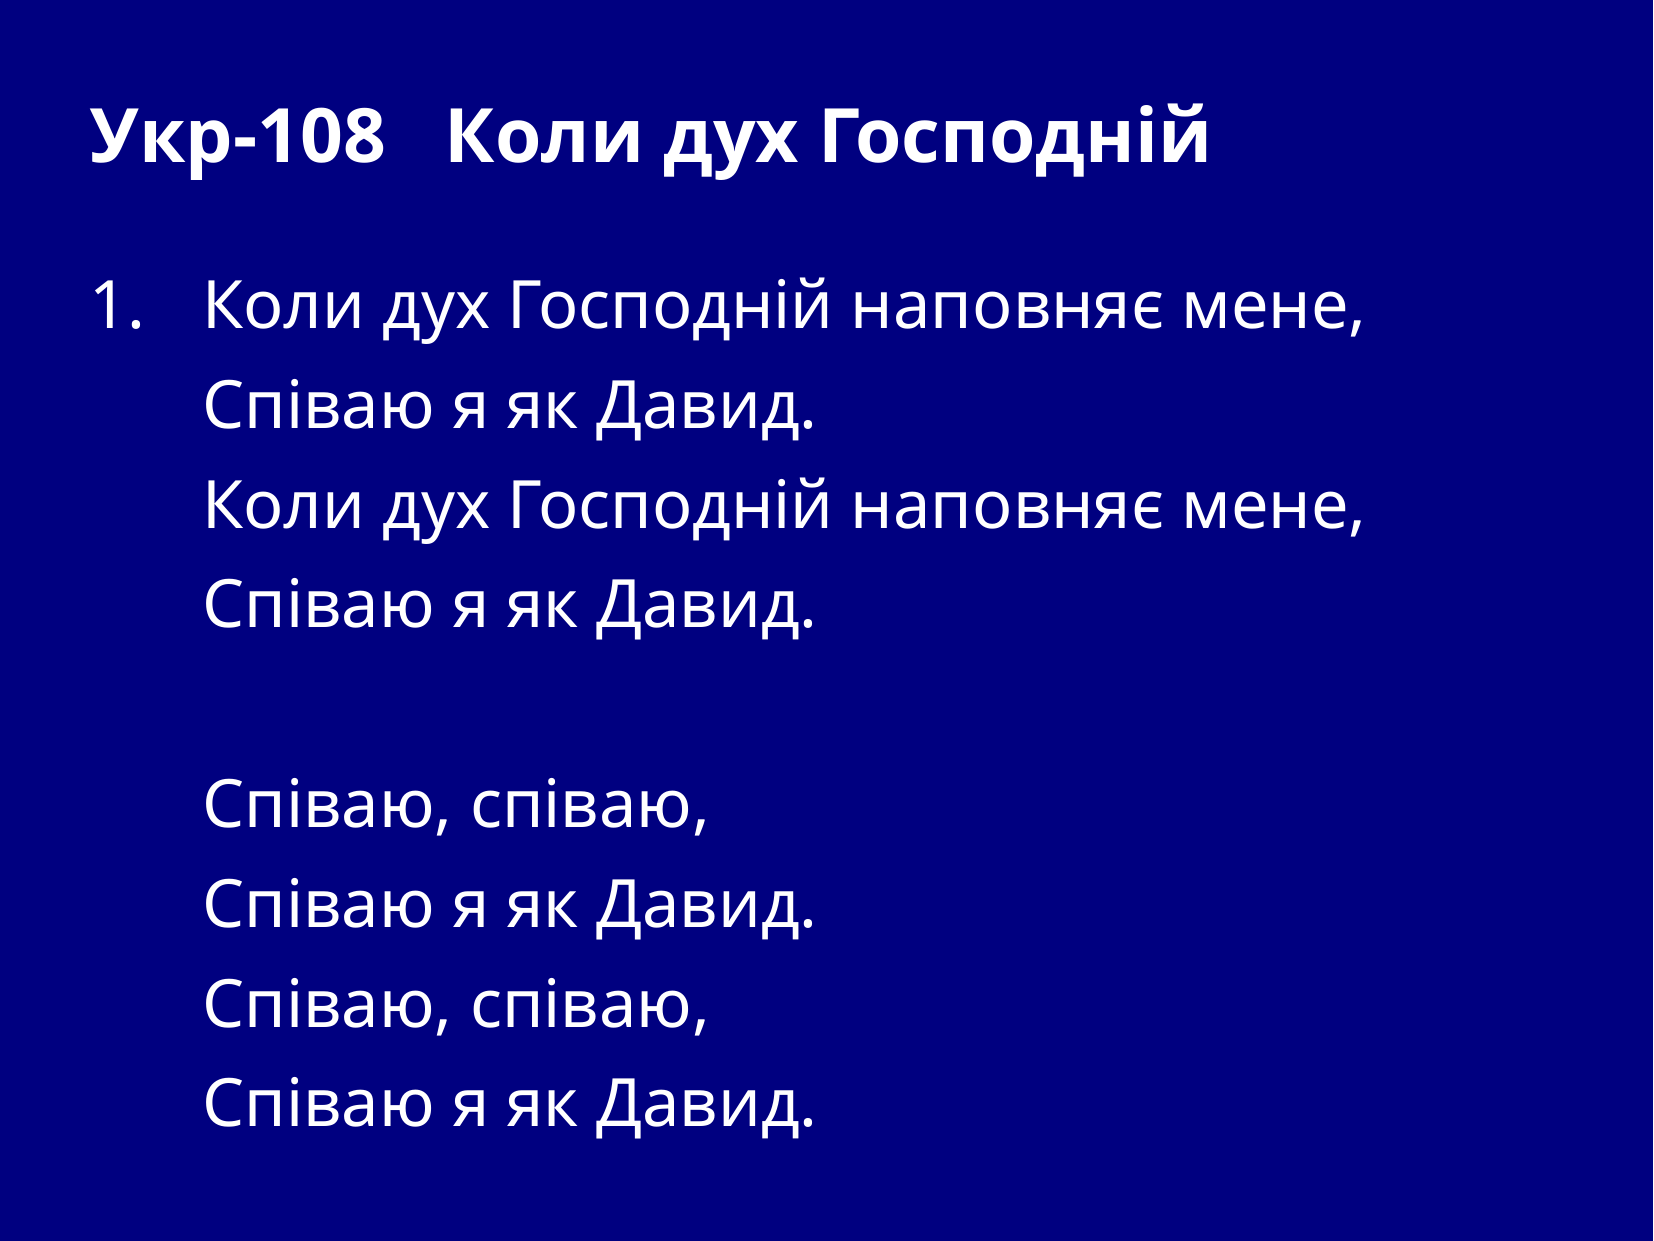

Укр-108 Коли дух Господній
1.	Коли дух Господній наповняє мене,
	Співаю я як Давид.
	Коли дух Господній наповняє мене,
	Співаю я як Давид.
	Співаю, співаю,
	Співаю я як Давид.
	Співаю, співаю,
	Співаю я як Давид.